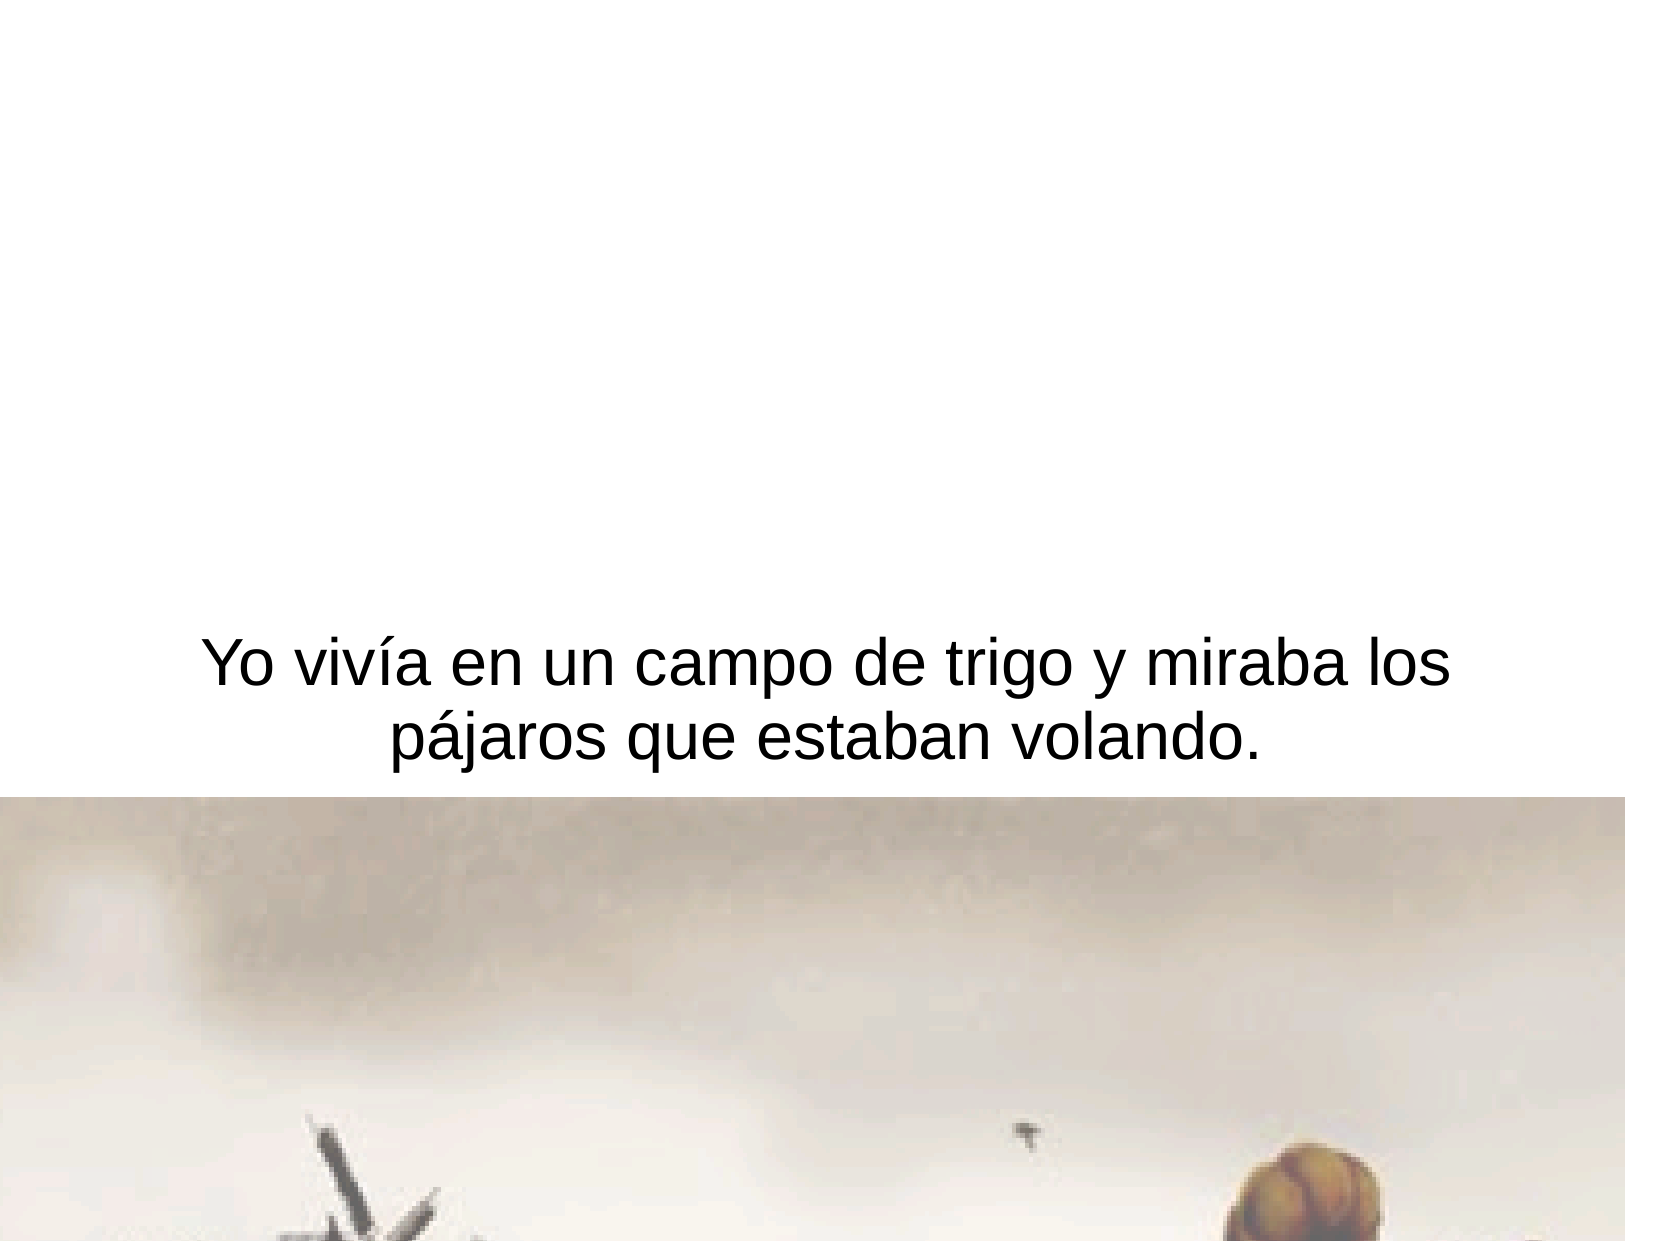

Yo vivía en un campo de trigo y miraba los pájaros que estaban volando.